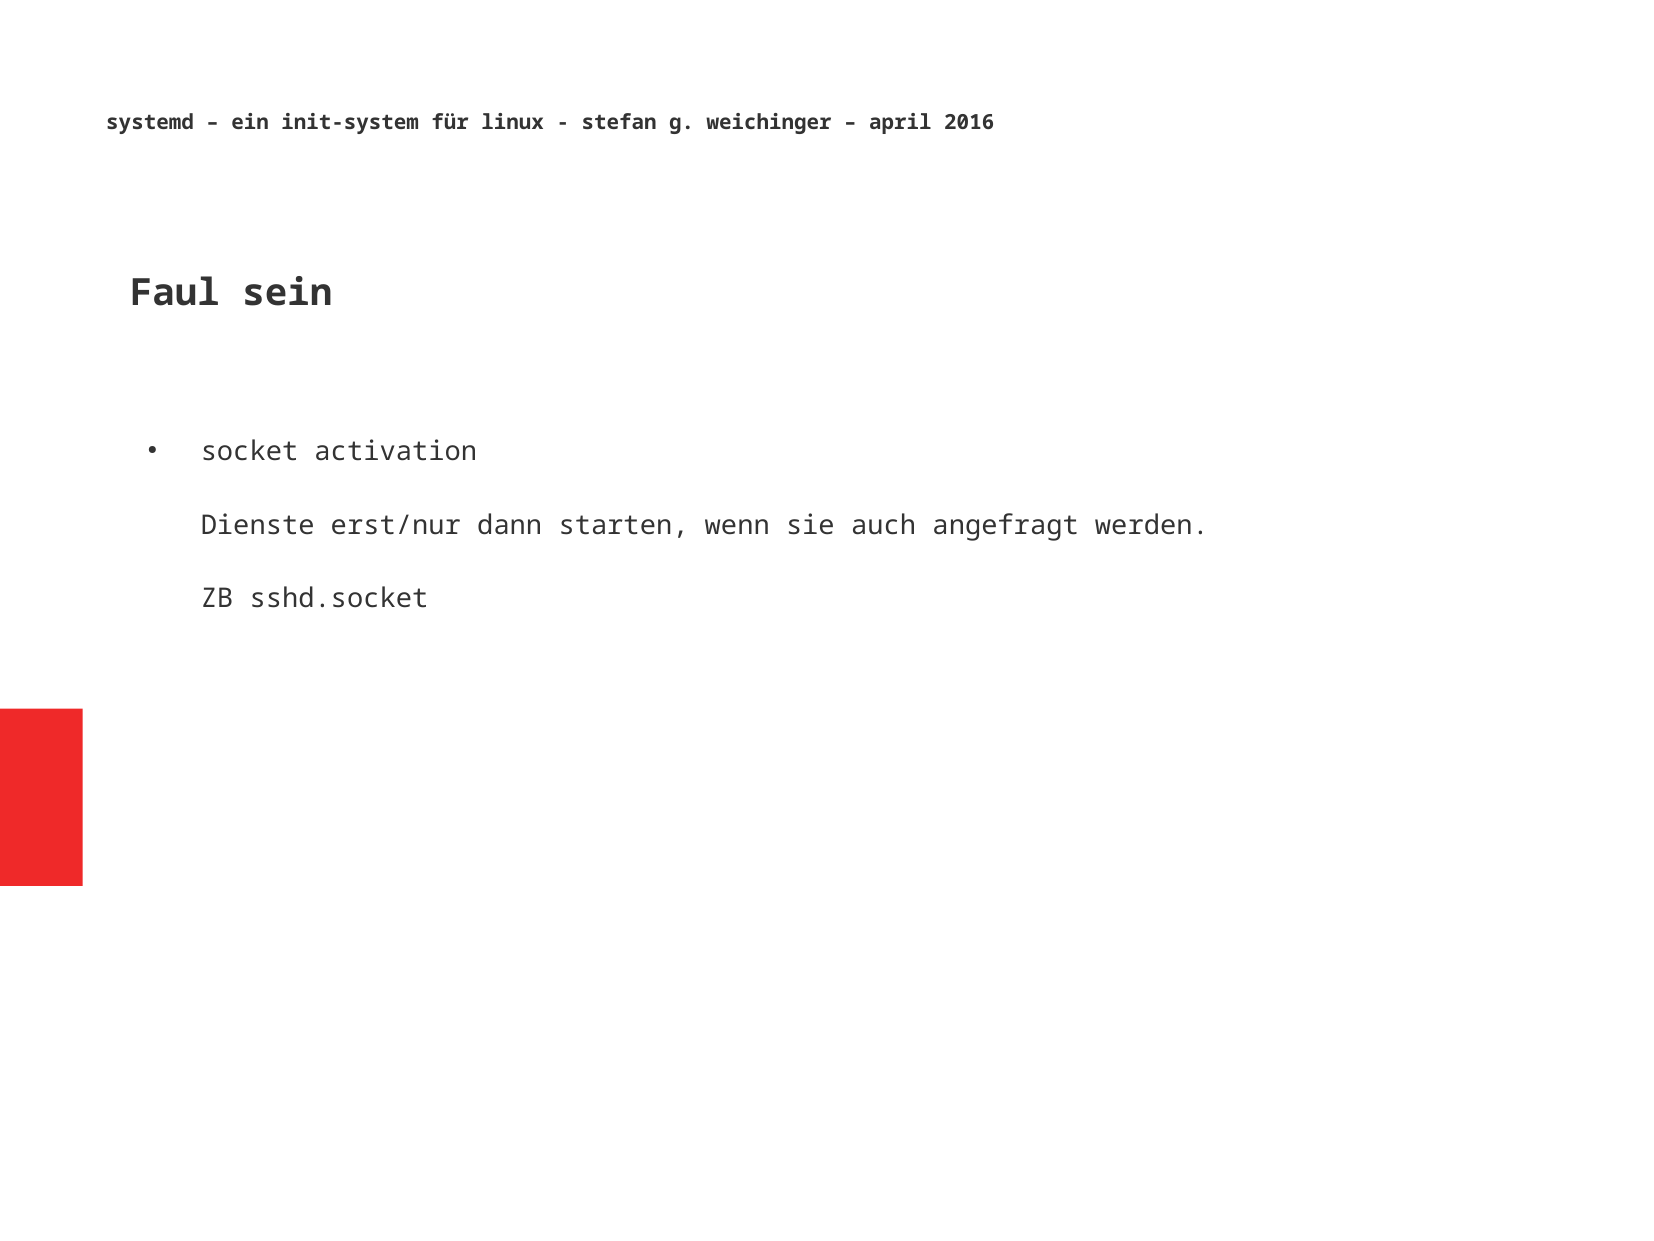

# systemd – ein init-system für linux - stefan g. weichinger – april 2016
Faul sein
socket activation
Dienste erst/nur dann starten, wenn sie auch angefragt werden.
ZB sshd.socket